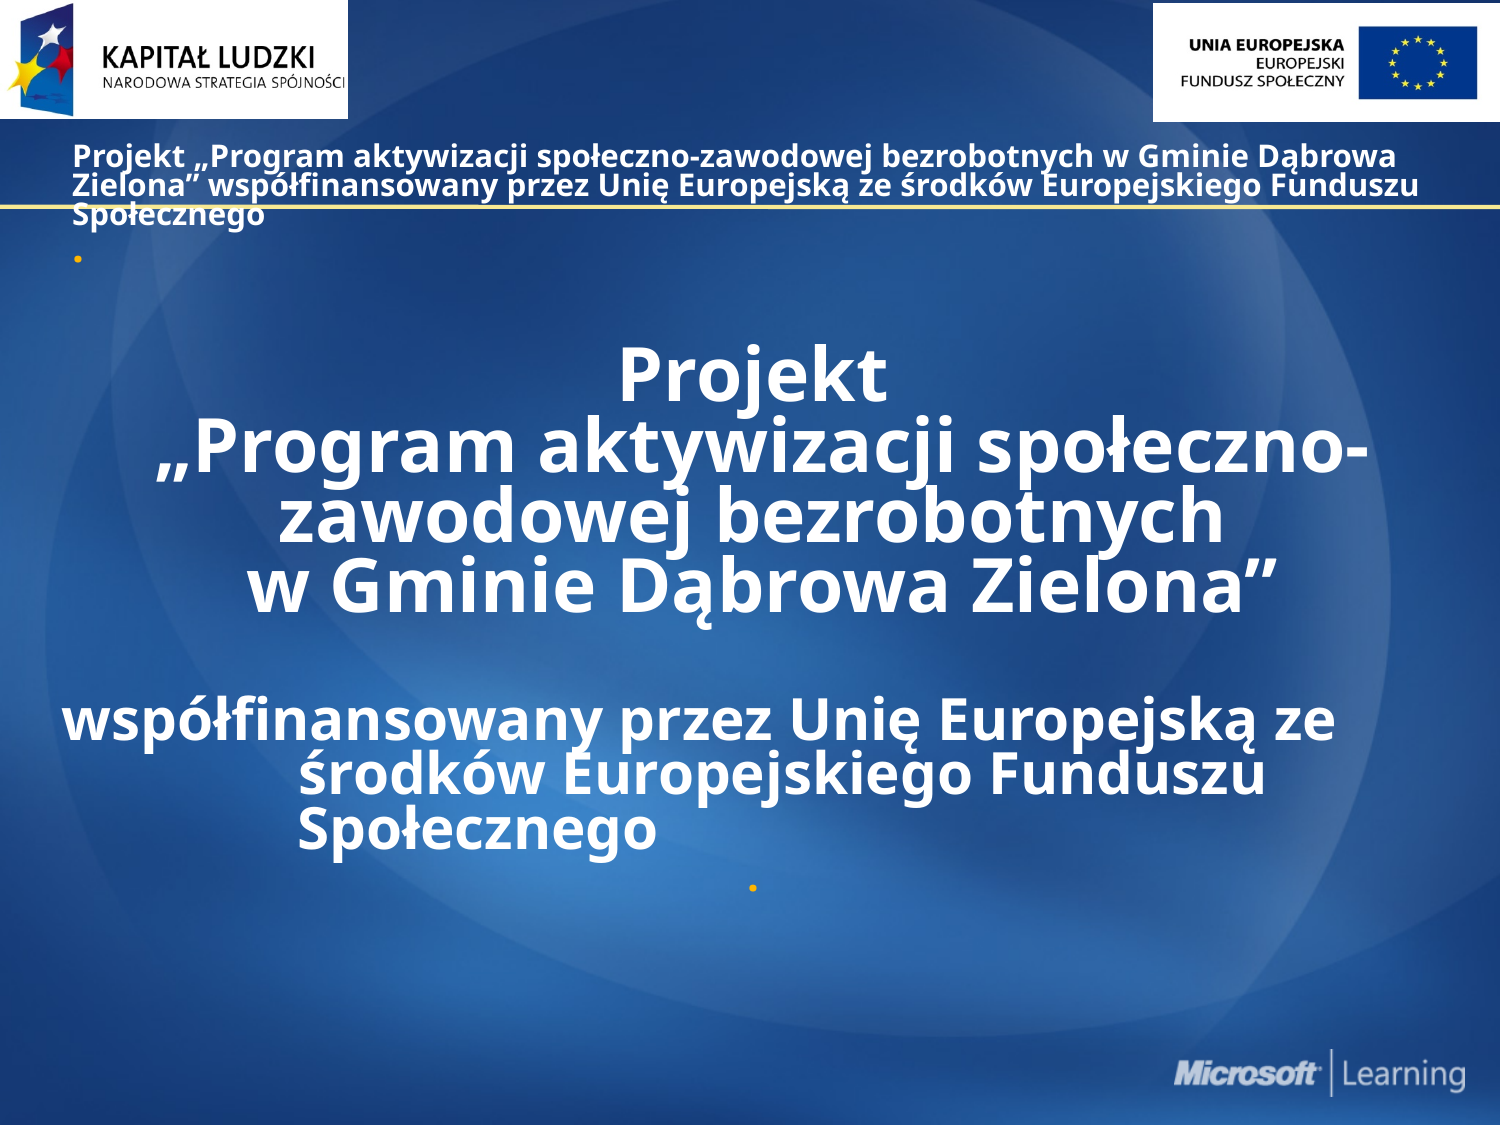

Projekt „Program aktywizacji społeczno-zawodowej bezrobotnych w Gminie Dąbrowa Zielona” współfinansowany przez Unię Europejską ze środków Europejskiego Funduszu Społecznego
.
Projekt
 „Program aktywizacji społeczno-zawodowej bezrobotnych
 w Gminie Dąbrowa Zielona”
współfinansowany przez Unię Europejską ze środków Europejskiego Funduszu Społecznego
.